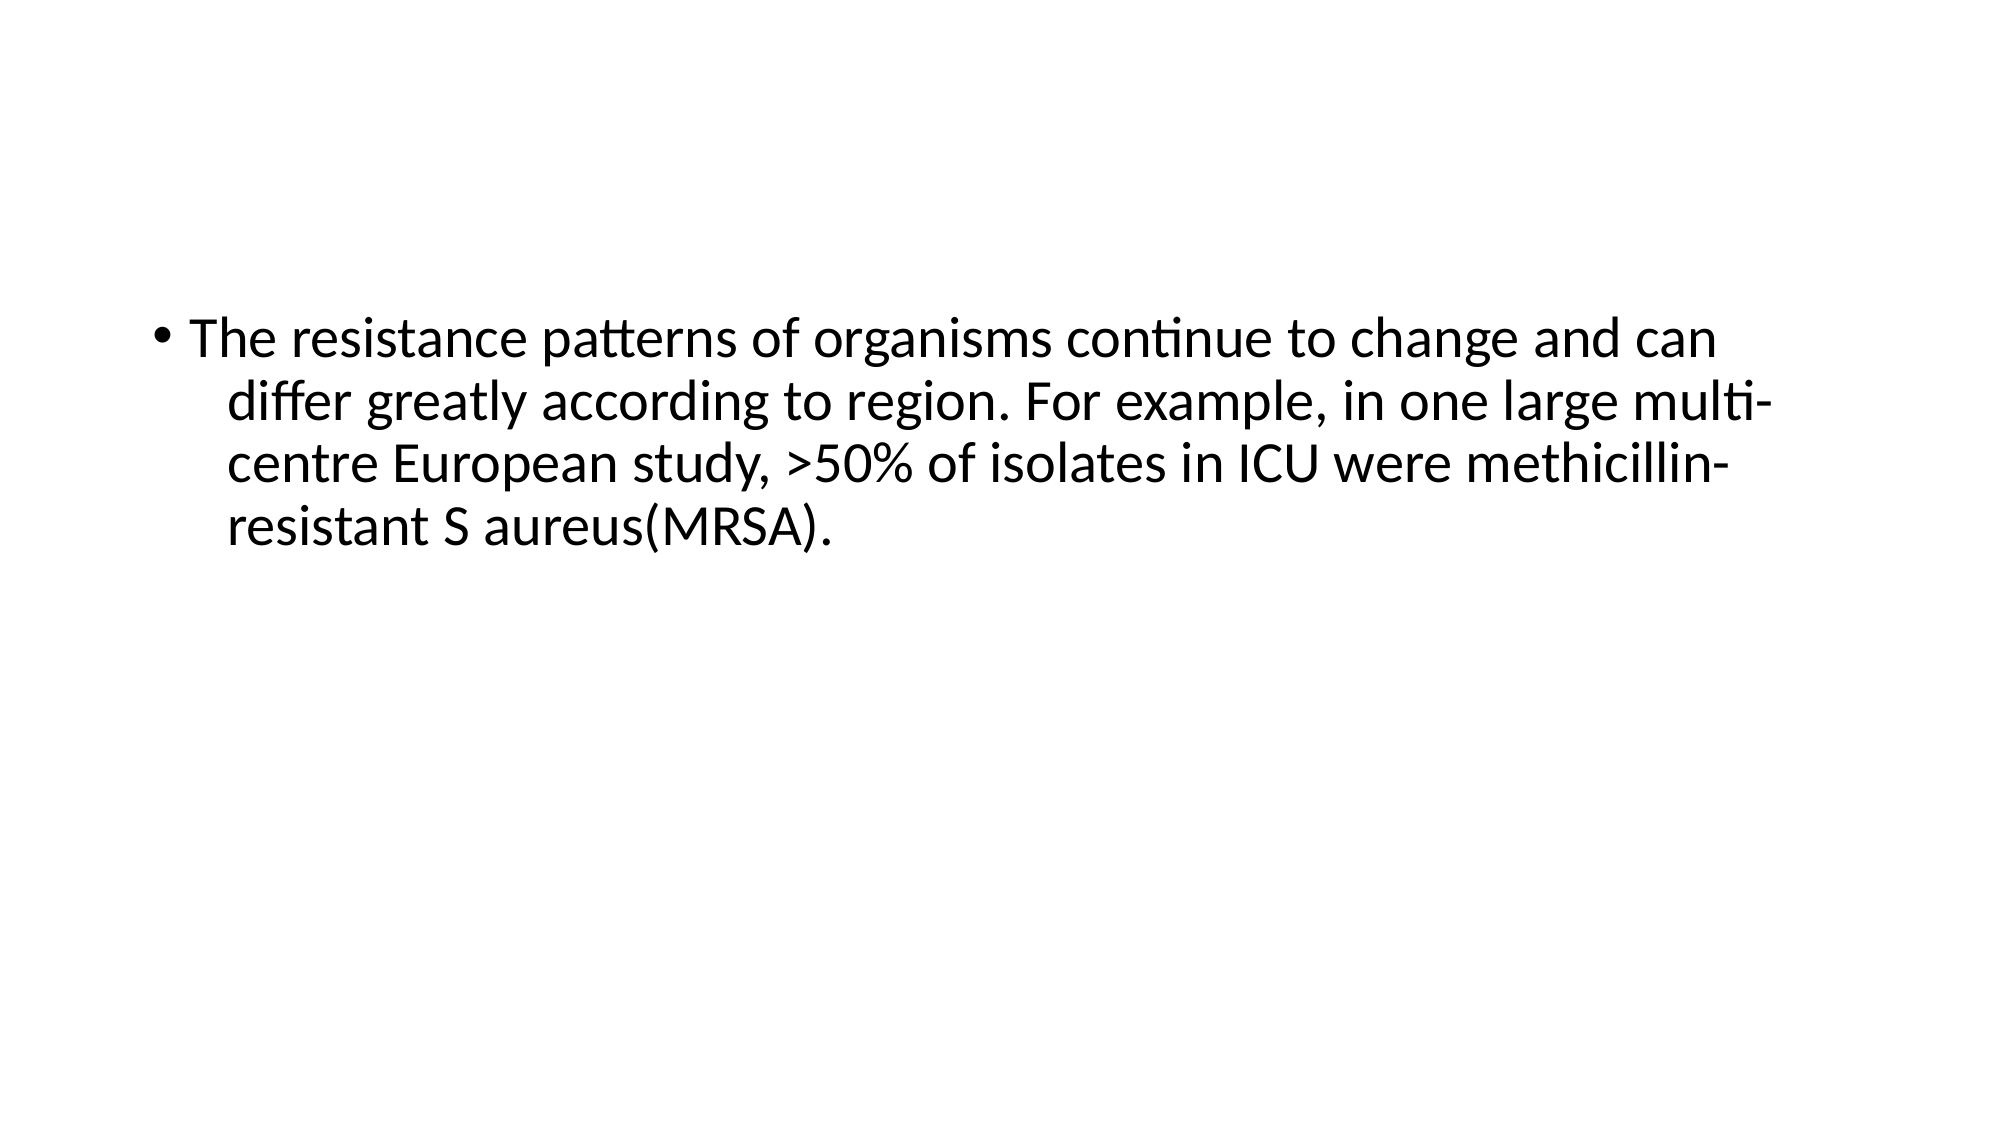

#
The resistance patterns of organisms continue to change and can differ greatly according to region. For example, in one large multi-centre European study, >50% of isolates in ICU were methicillin-resistant S aureus(MRSA).